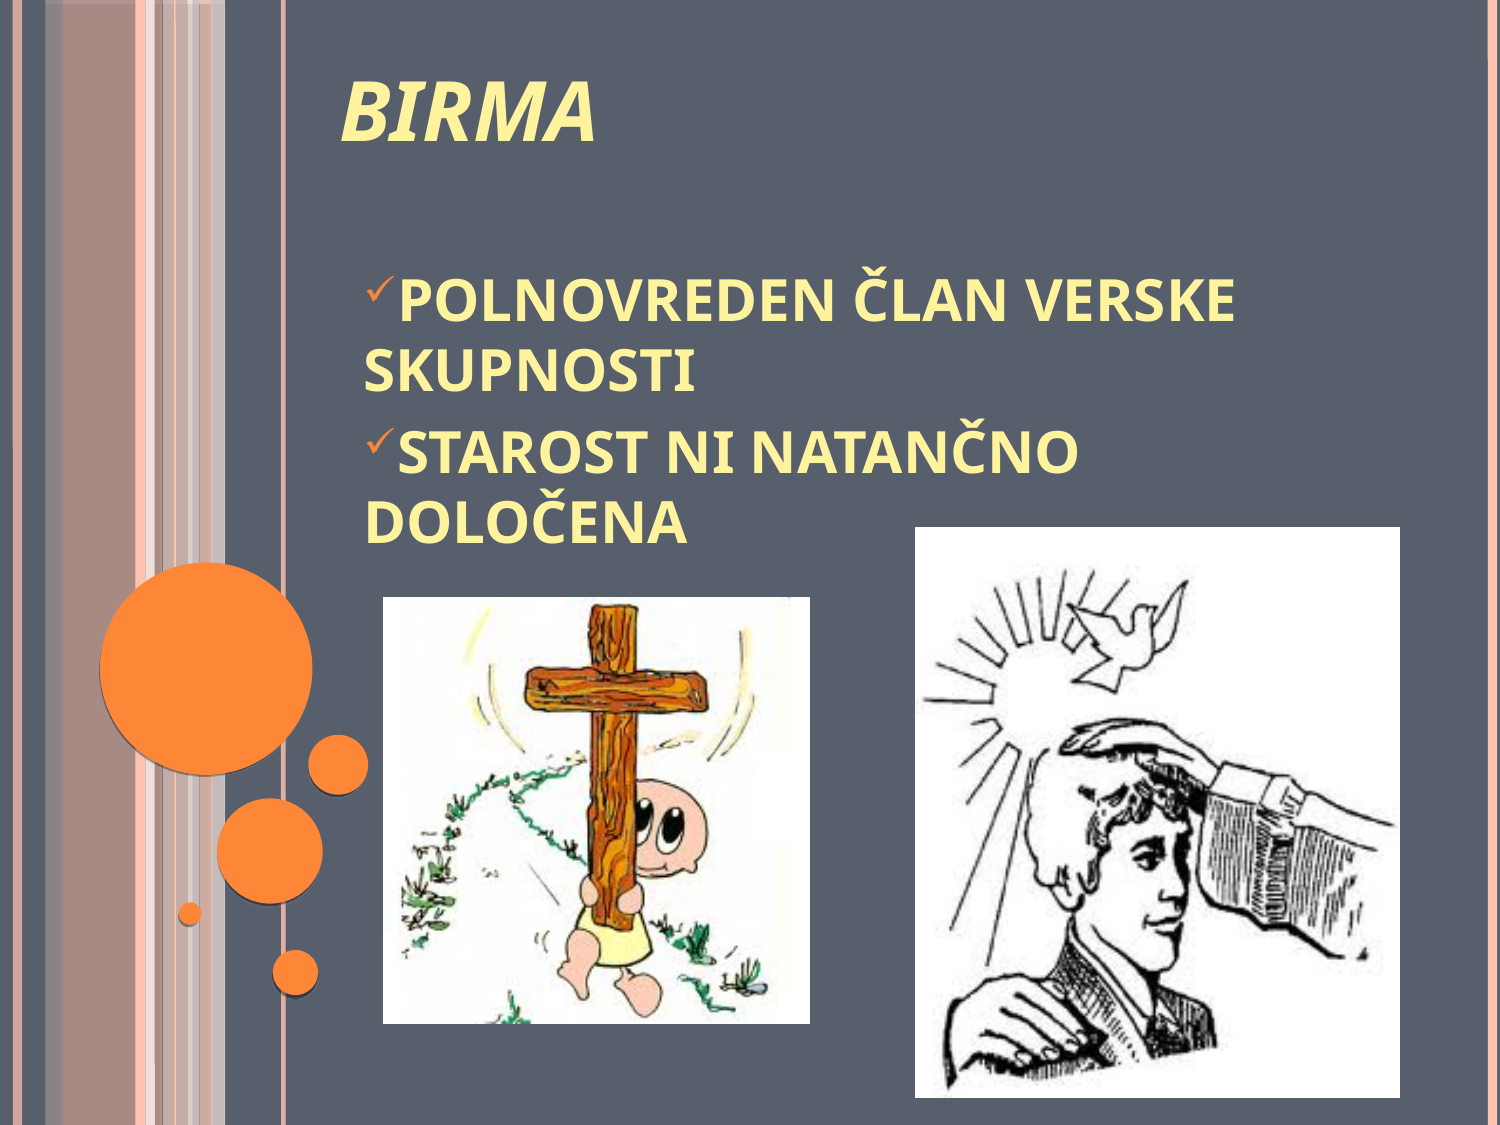

# BIRMA
POLNOVREDEN ČLAN VERSKE SKUPNOSTI
STAROST NI NATANČNO DOLOČENA